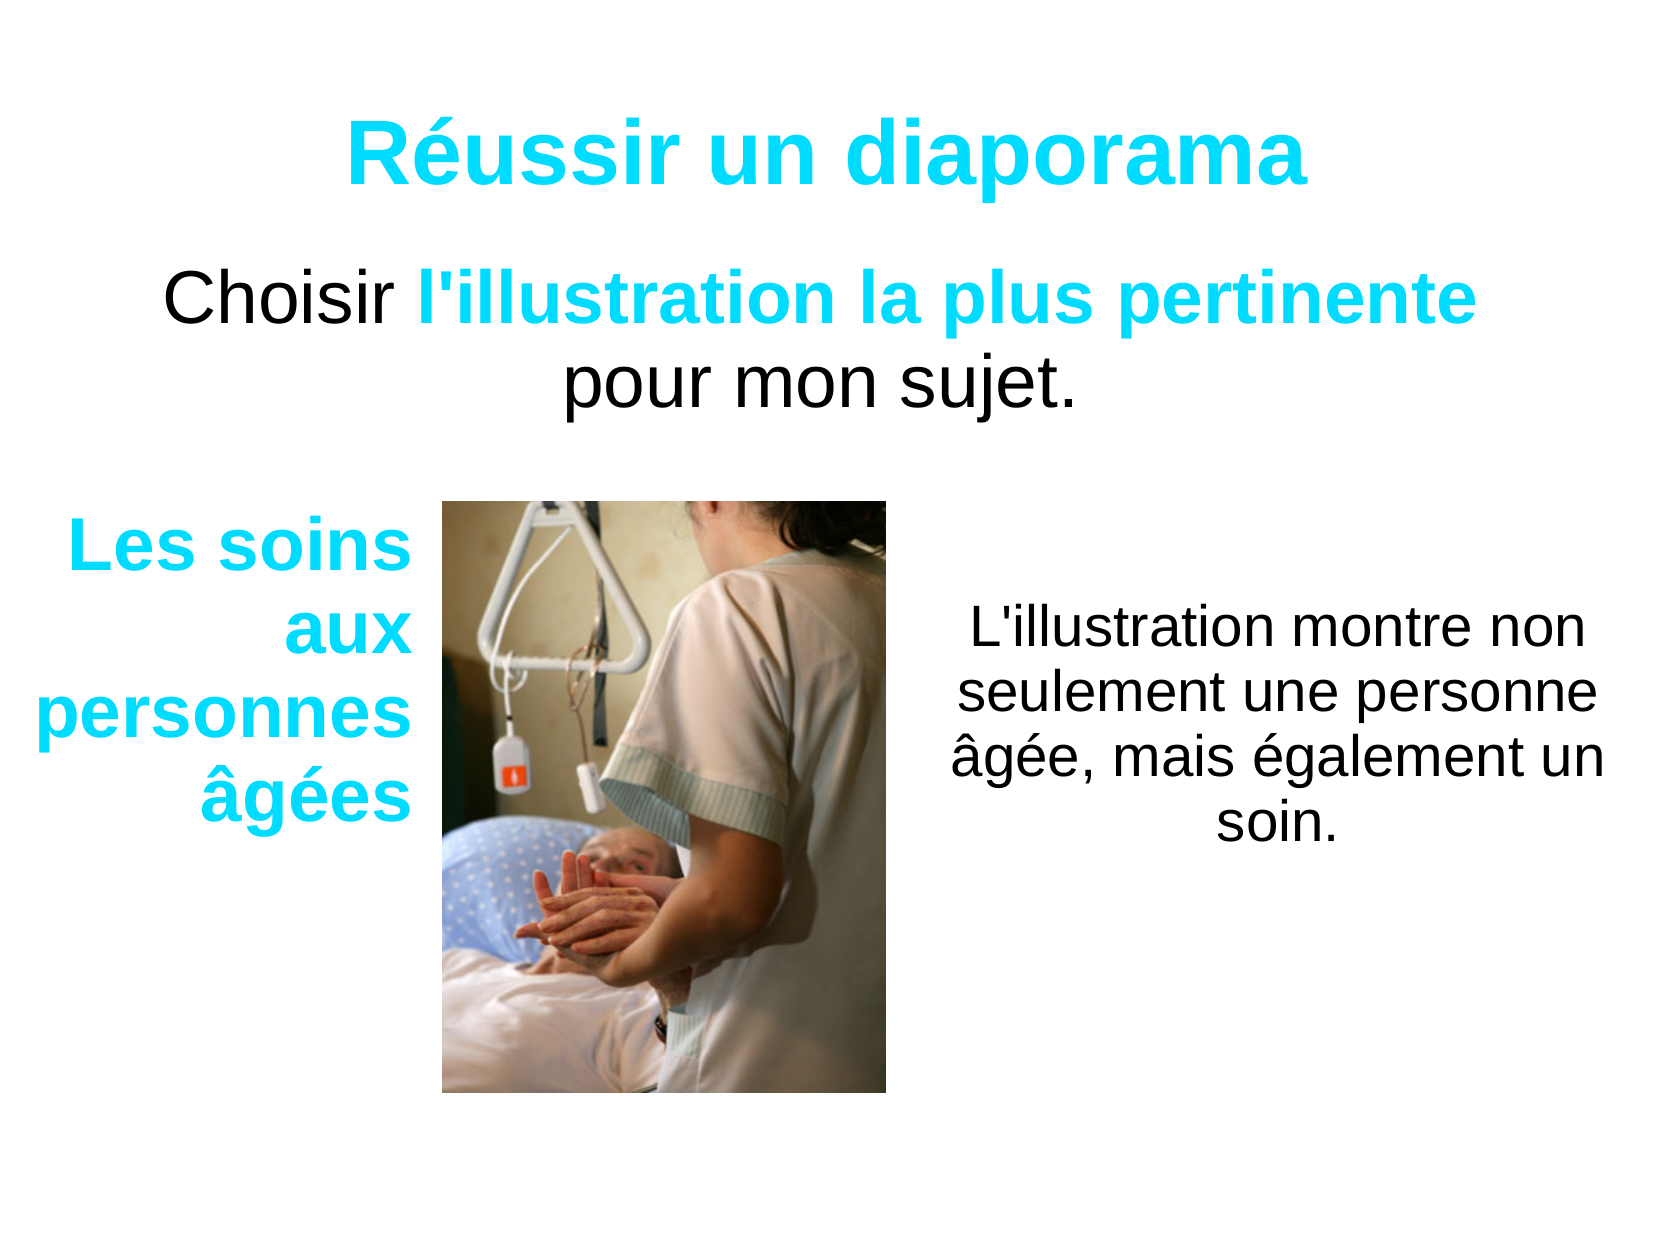

# Réussir un diaporama
Choisir l'illustration la plus pertinente pour mon sujet.
L'illustration montre non seulement une personne âgée, mais également un soin.
Les soins
aux
personnes âgées